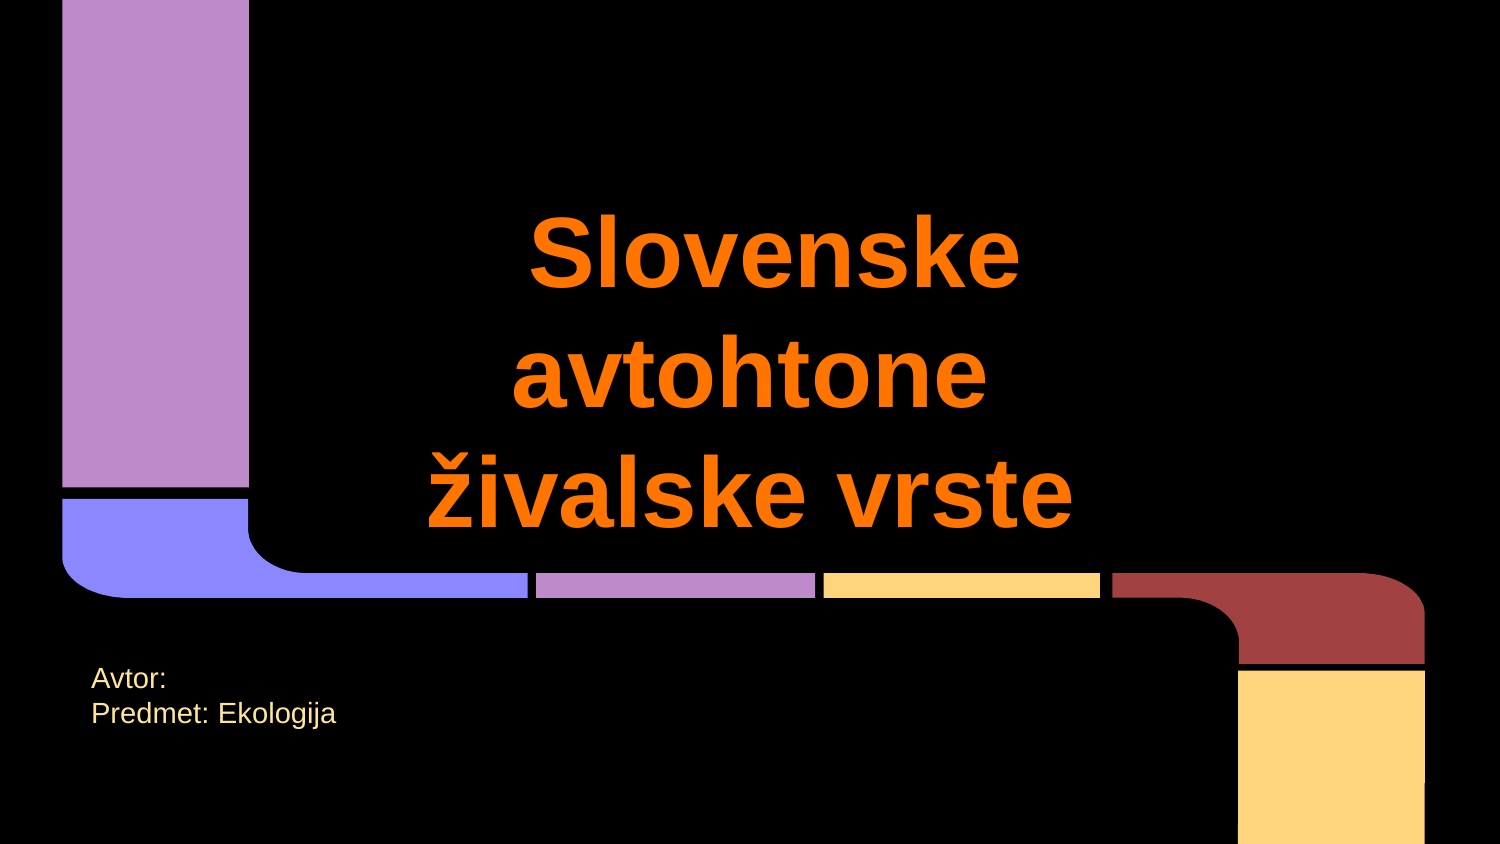

# Slovenske avtohtone živalske vrste
Avtor:
Predmet: Ekologija